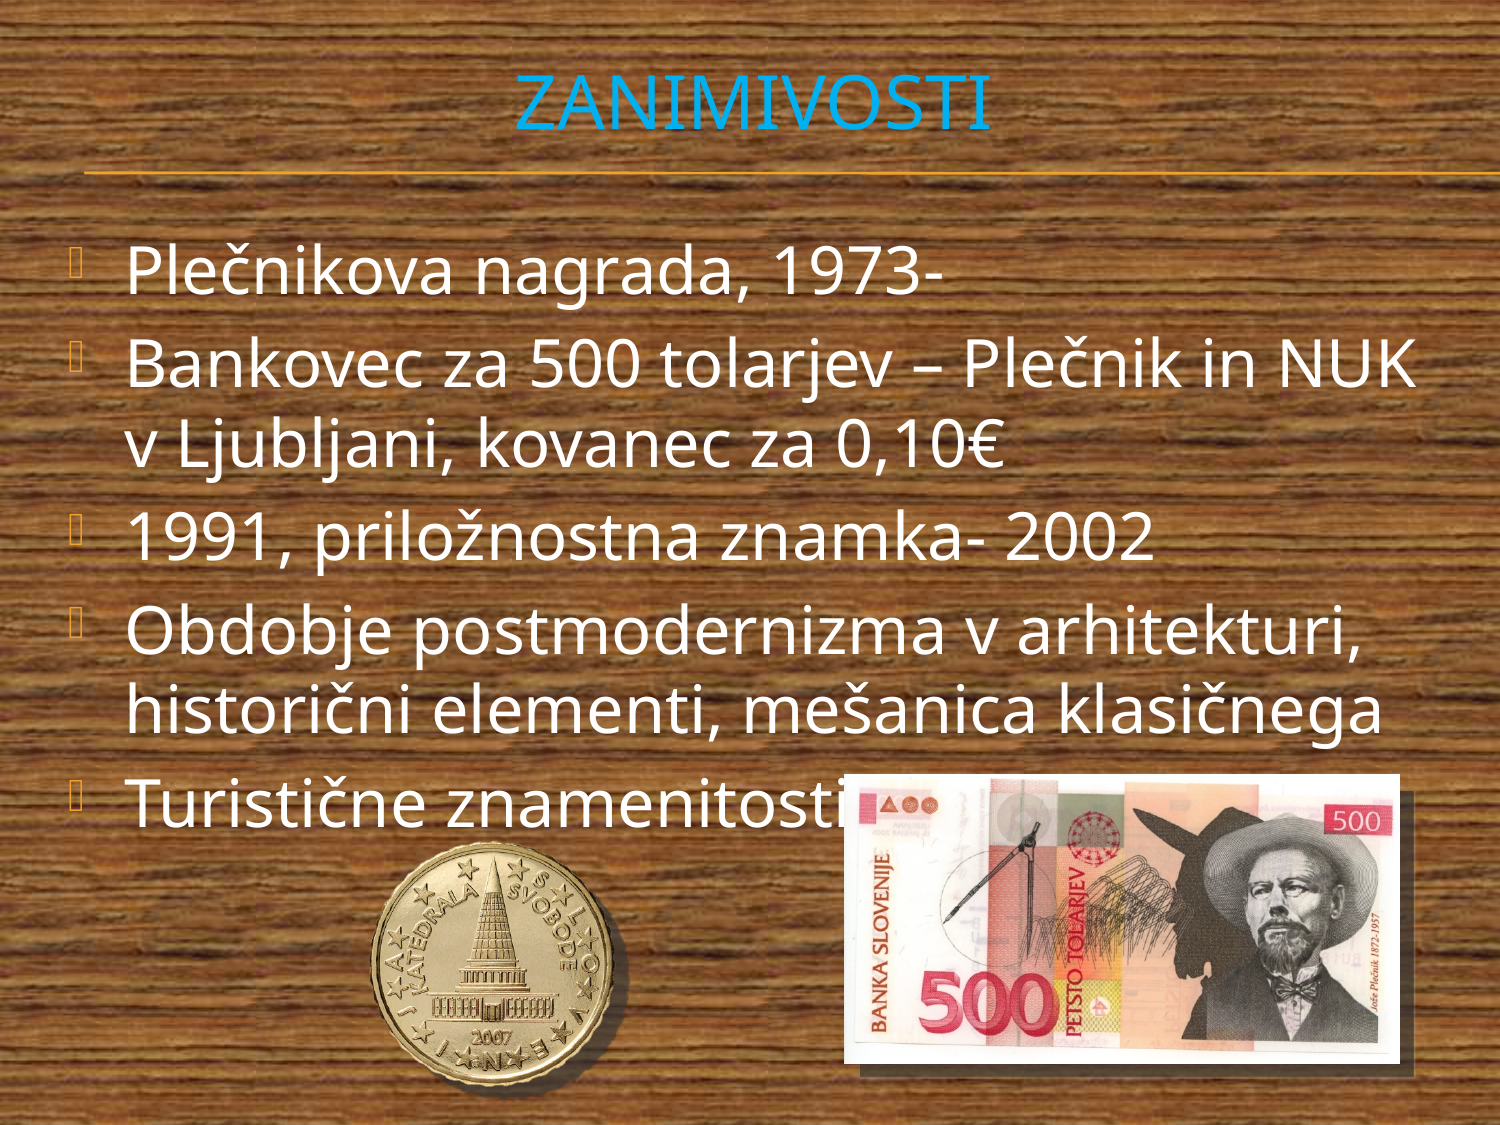

# ZANIMIVOSTI
Plečnikova nagrada, 1973-
Bankovec za 500 tolarjev – Plečnik in NUK v Ljubljani, kovanec za 0,10€
1991, priložnostna znamka- 2002
Obdobje postmodernizma v arhitekturi, historični elementi, mešanica klasičnega
Turistične znamenitosti